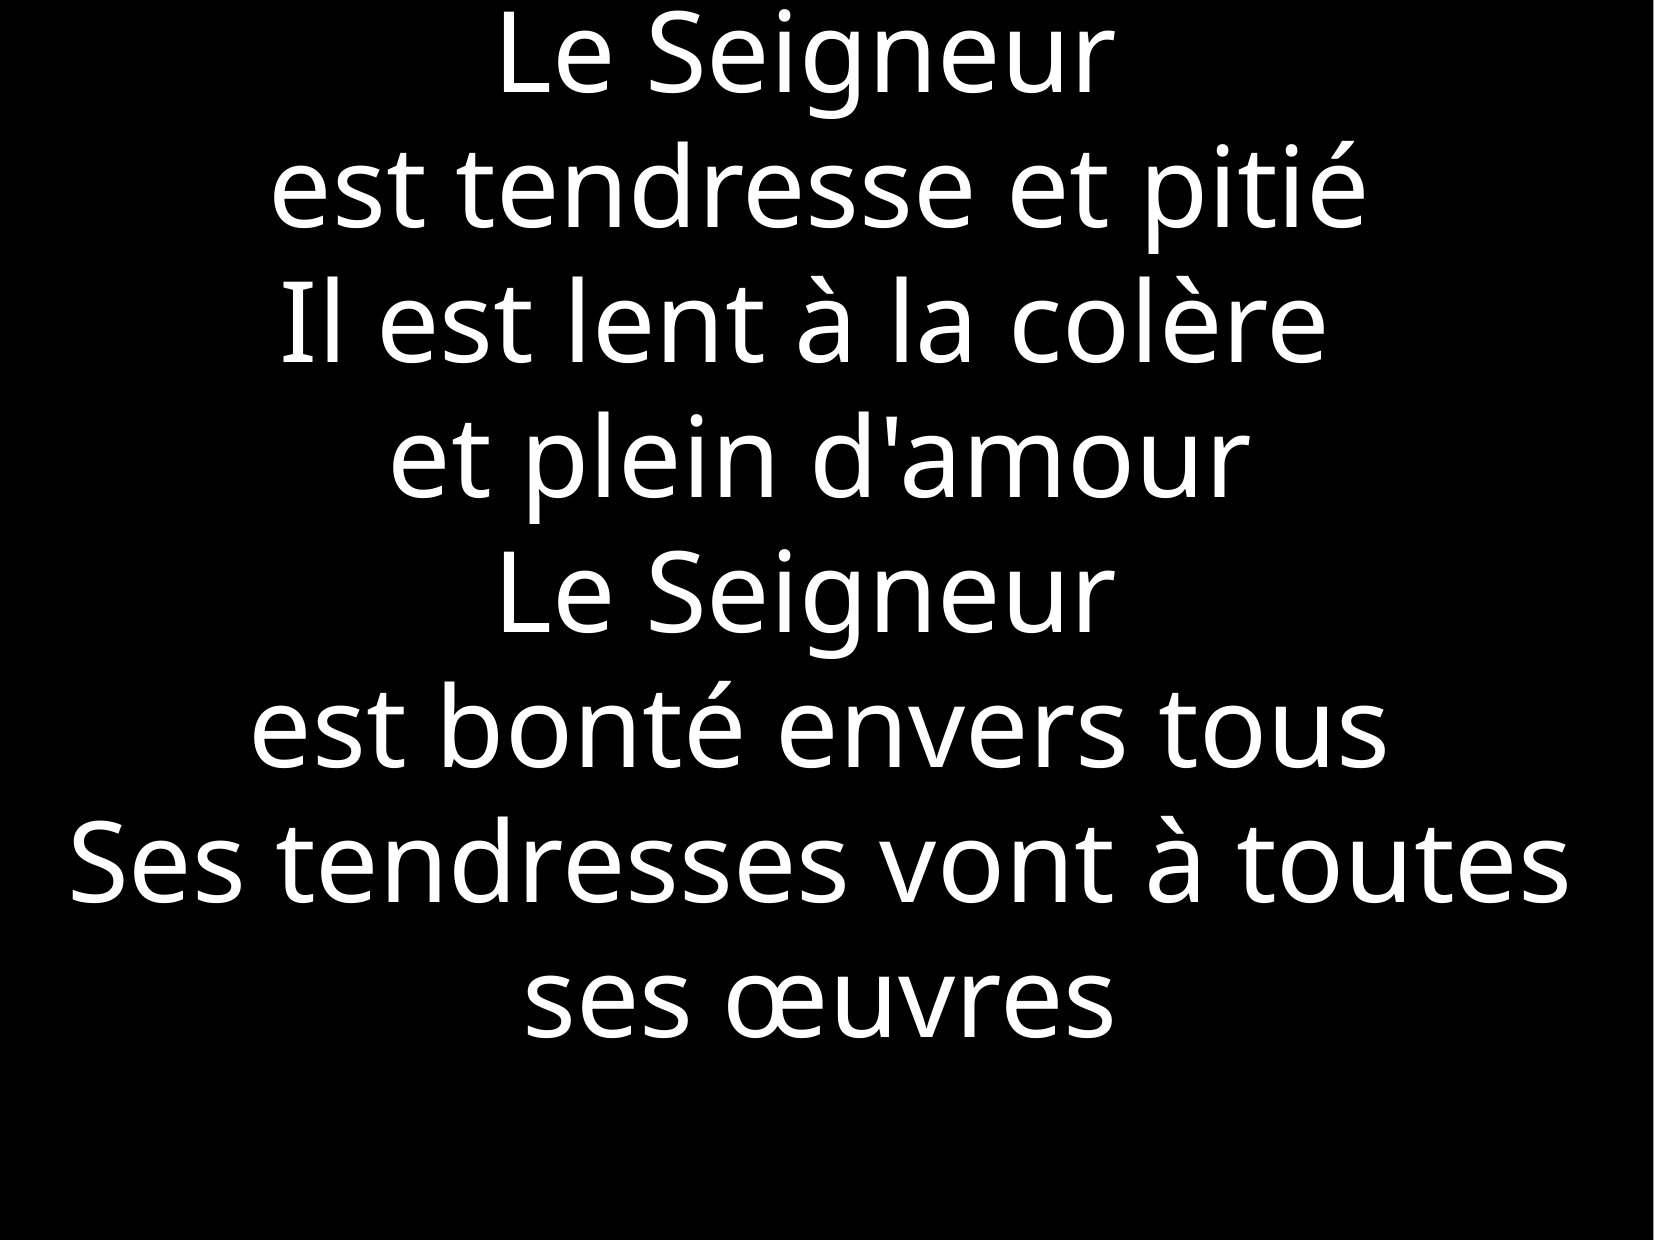

# Le Seigneur est tendresse et pitié Il est lent à la colère et plein d'amour Le Seigneur est bonté envers tous Ses tendresses vont à toutes ses œuvres